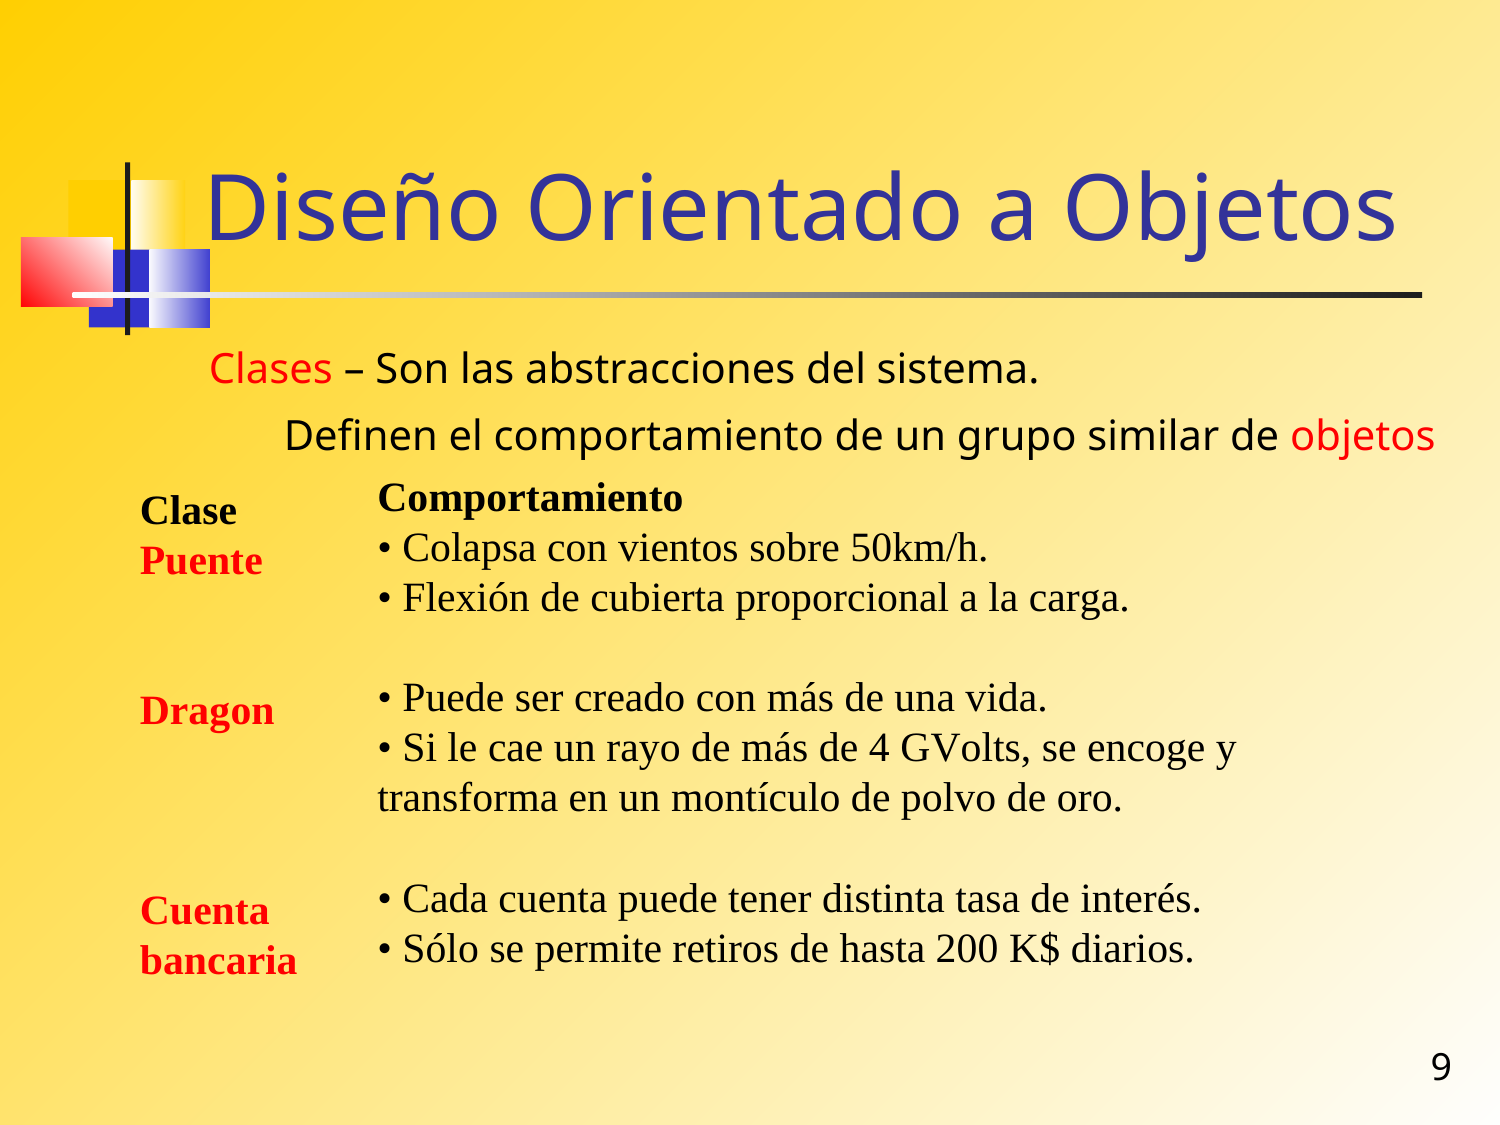

# Diseño Orientado a Objetos
Clases – Son las abstracciones del sistema.
Definen el comportamiento de un grupo similar de objetos
Comportamiento
• Colapsa con vientos sobre 50km/h.
• Flexión de cubierta proporcional a la carga.
• Puede ser creado con más de una vida.
• Si le cae un rayo de más de 4 GVolts, se encoge y transforma en un montículo de polvo de oro.
• Cada cuenta puede tener distinta tasa de interés.
• Sólo se permite retiros de hasta 200 K$ diarios.
Clase
Puente
Dragon
Cuenta bancaria
9